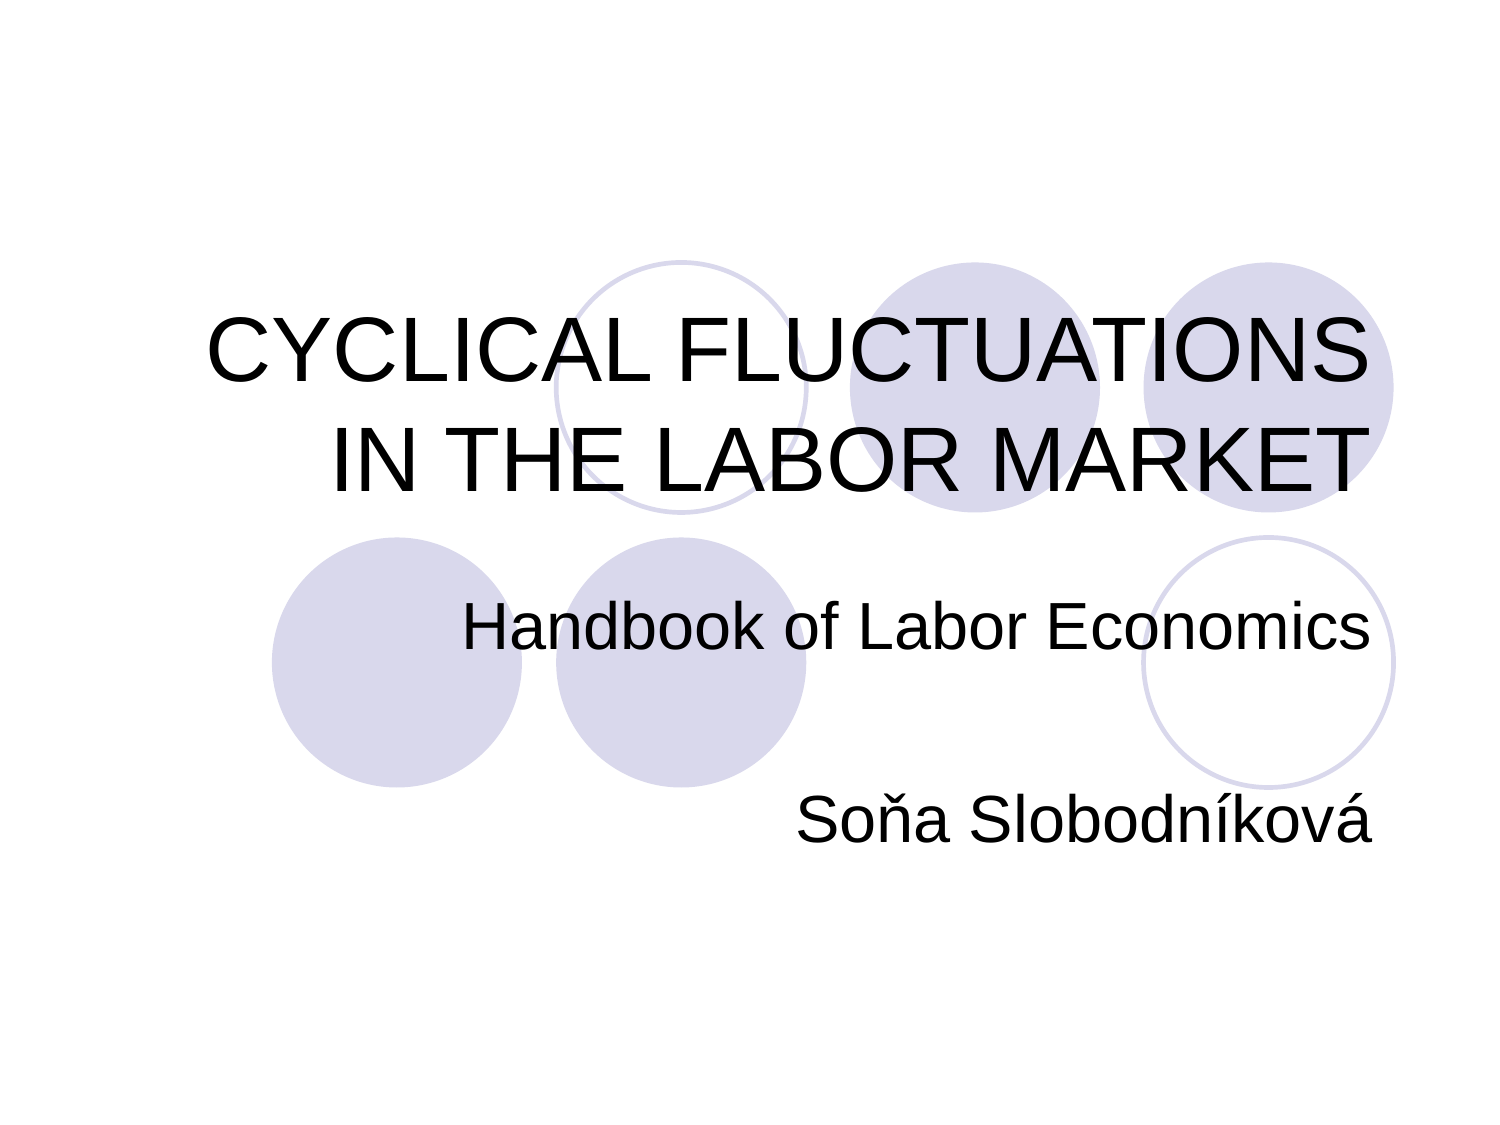

# CYCLICAL FLUCTUATIONS IN THE LABOR MARKET
Handbook of Labor Economics
Soňa Slobodníková